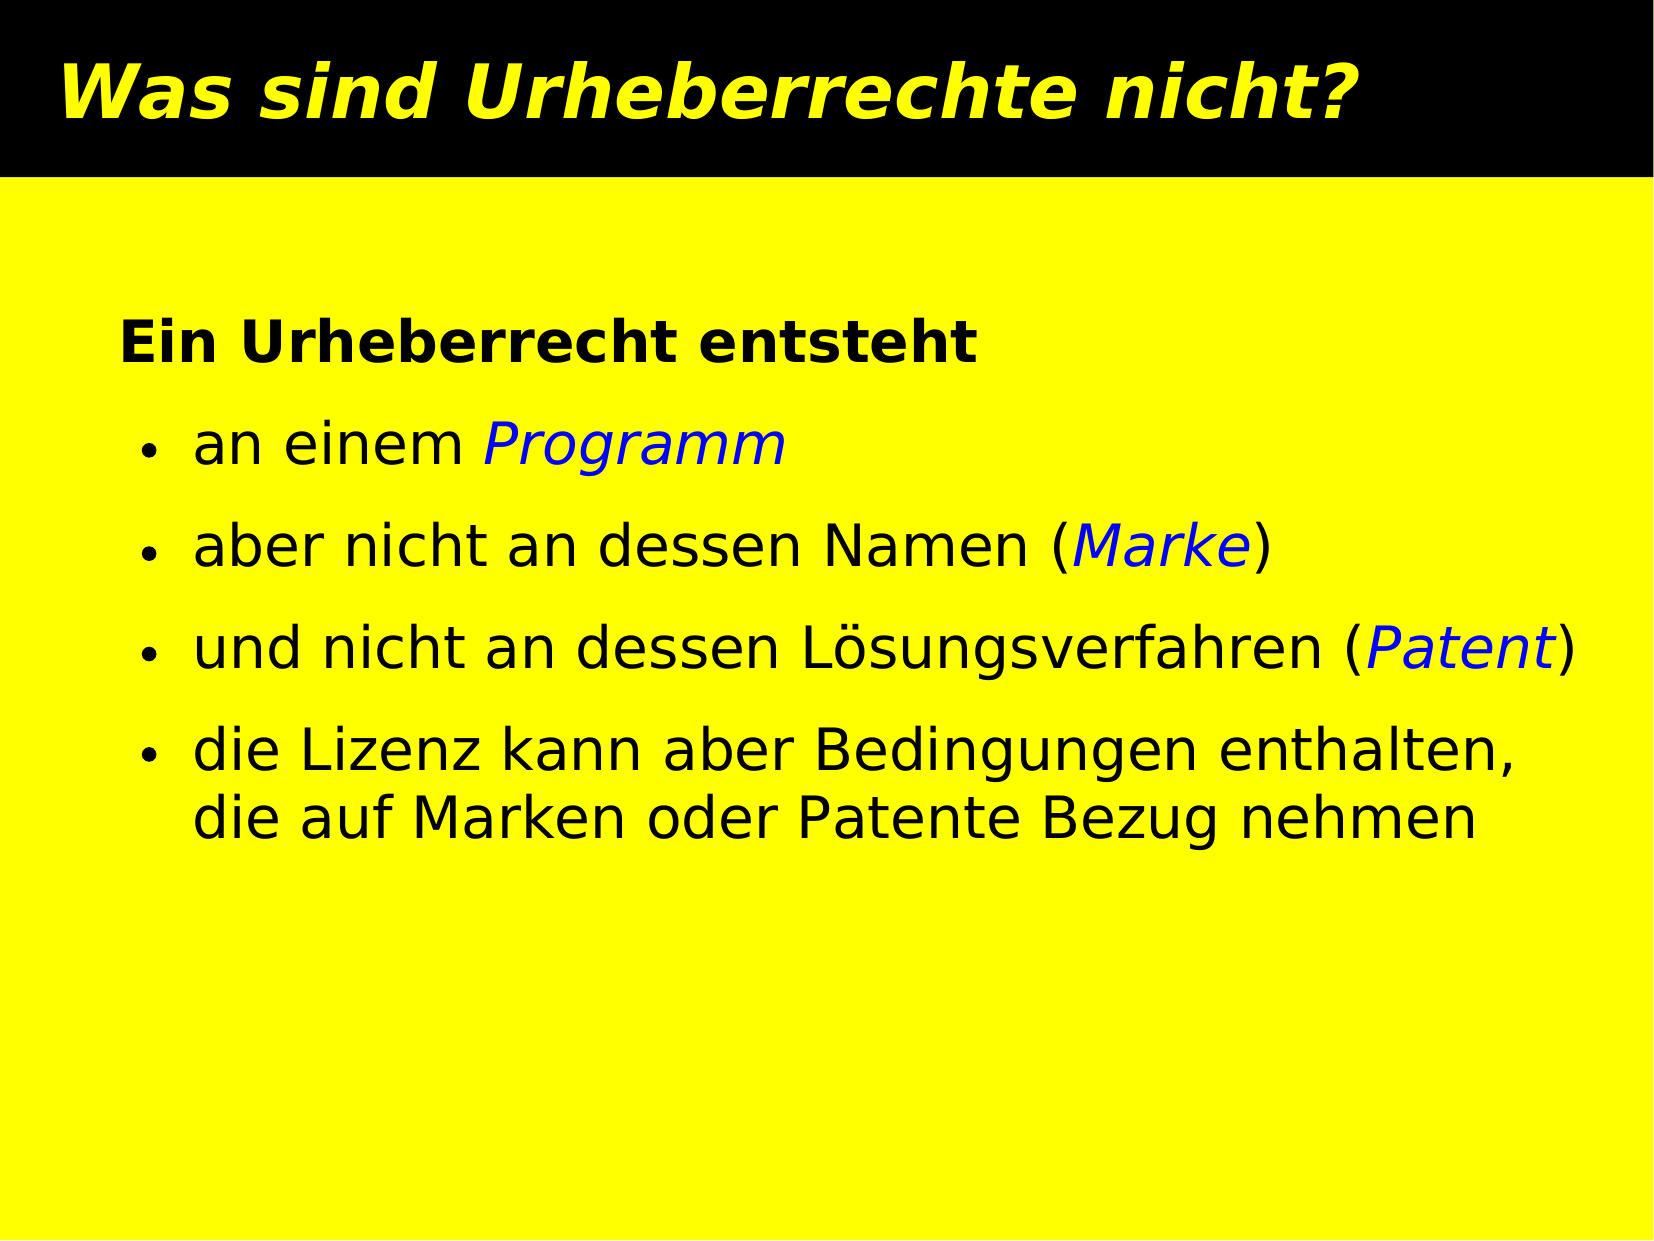

Was sind Urheberrechte nicht?
Ein Urheberrecht entsteht
	an einem Programm
	aber nicht an dessen Namen (Marke)
	und nicht an dessen Lösungsverfahren (Patent)
	die Lizenz kann aber Bedingungen enthalten,
	die auf Marken oder Patente Bezug nehmen